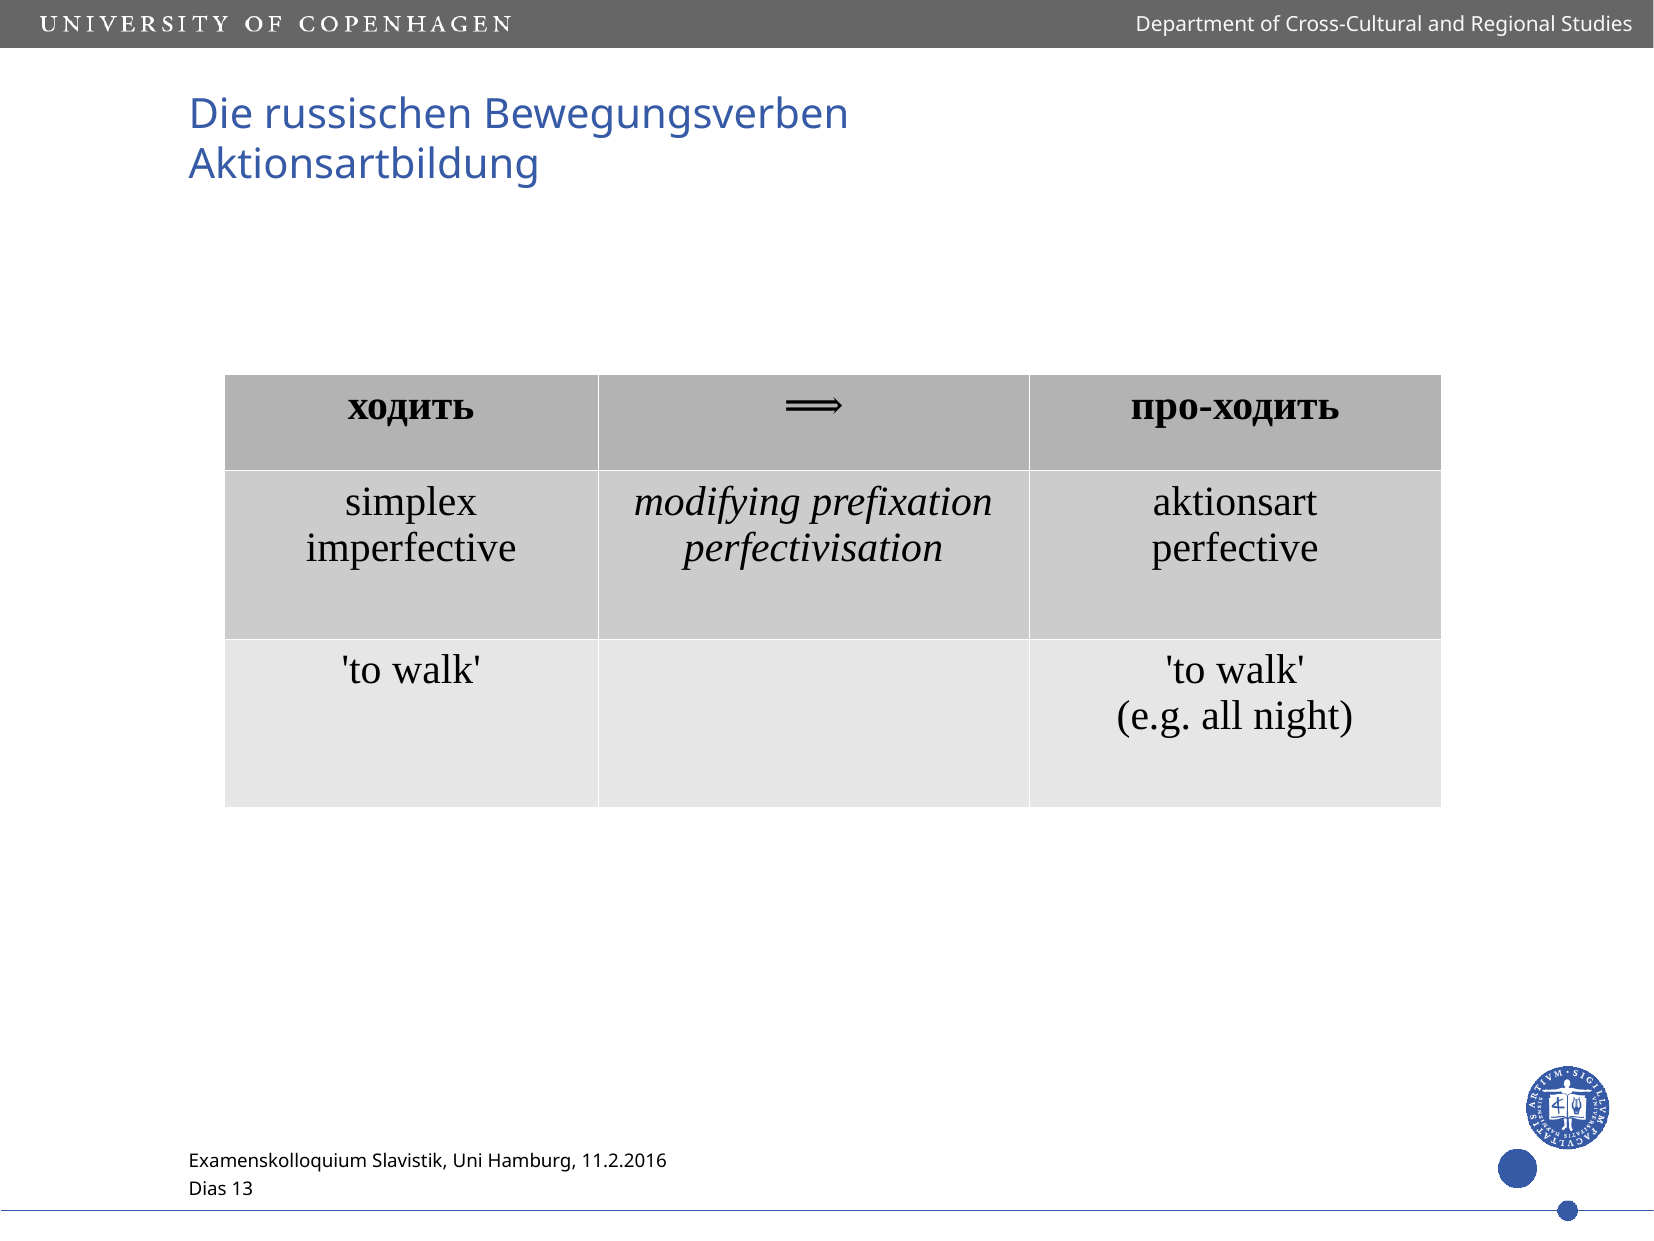

Department of Cross-Cultural and Regional Studies
# Die russischen Bewegungsverben Aktionsartbildung
| ходить | ⟹ | про-ходить |
| --- | --- | --- |
| simplex imperfective | modifying prefixation perfectivisation | aktionsart perfective |
| 'to walk' | | 'to walk' (e.g. all night) |
Examenskolloquium Slavistik, Uni Hamburg, 11.2.2016
Dias